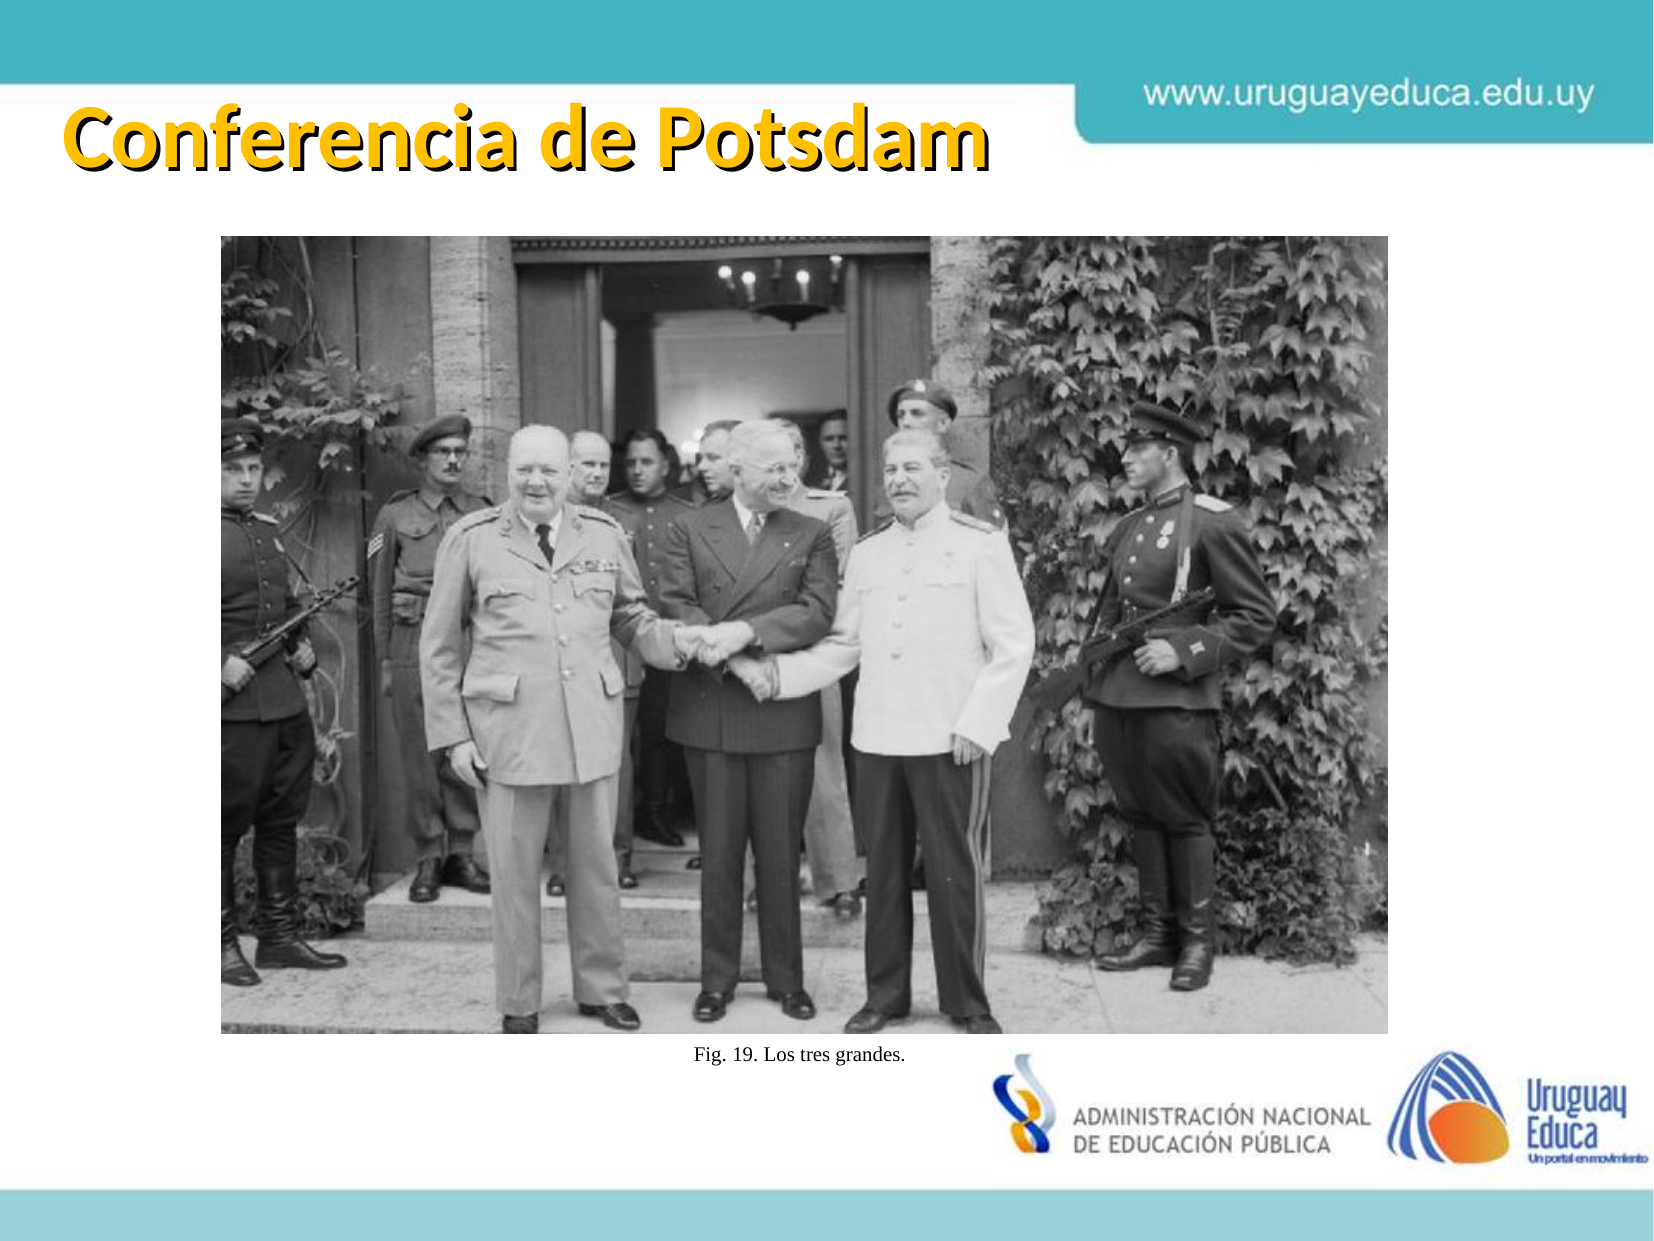

# Conferencia de Potsdam
Fig. 19. Los tres grandes.